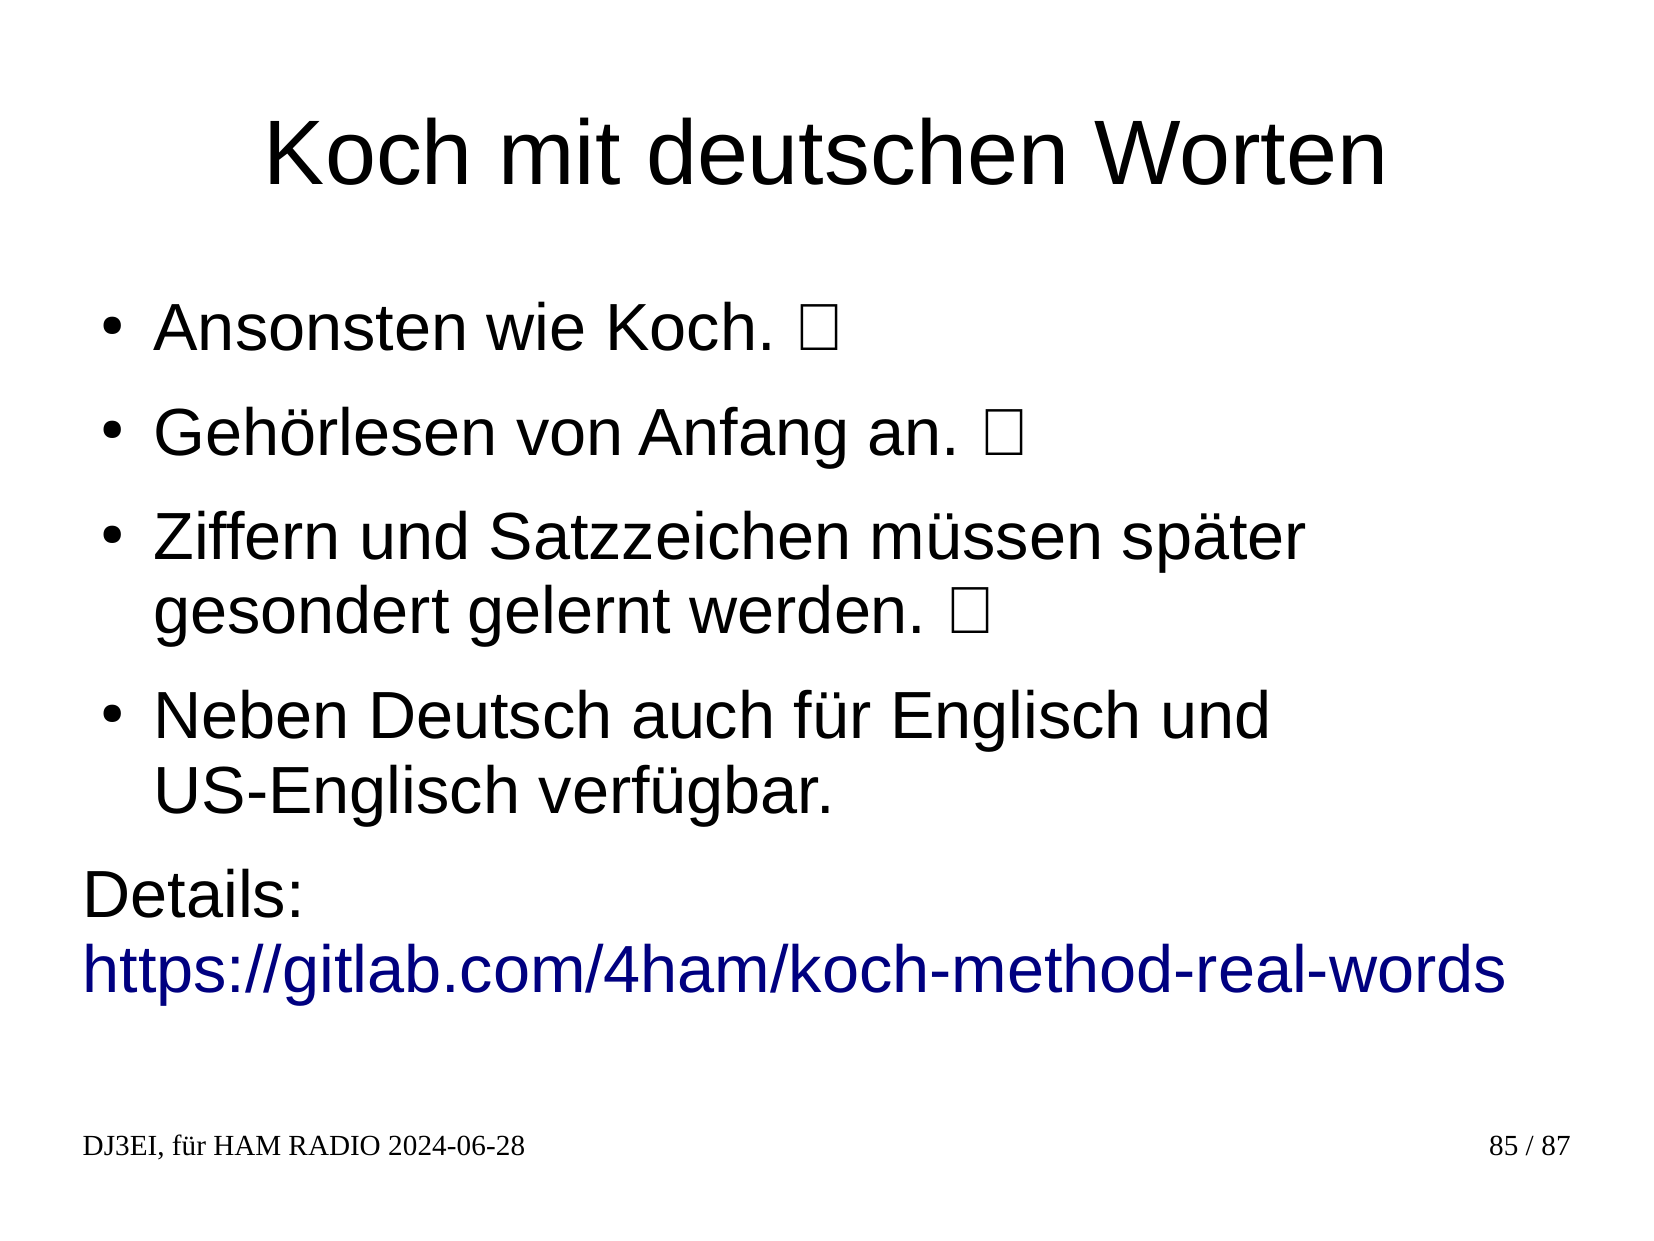

# Koch mit deutschen Worten
Ansonsten wie Koch. 🙂
Gehörlesen von Anfang an. 🙂
Ziffern und Satzzeichen müssen später
gesondert gelernt werden. 🤔
Neben Deutsch auch für Englisch und
US-Englisch verfügbar.
Details:
https://gitlab.com/4ham/koch-method-real-words
85